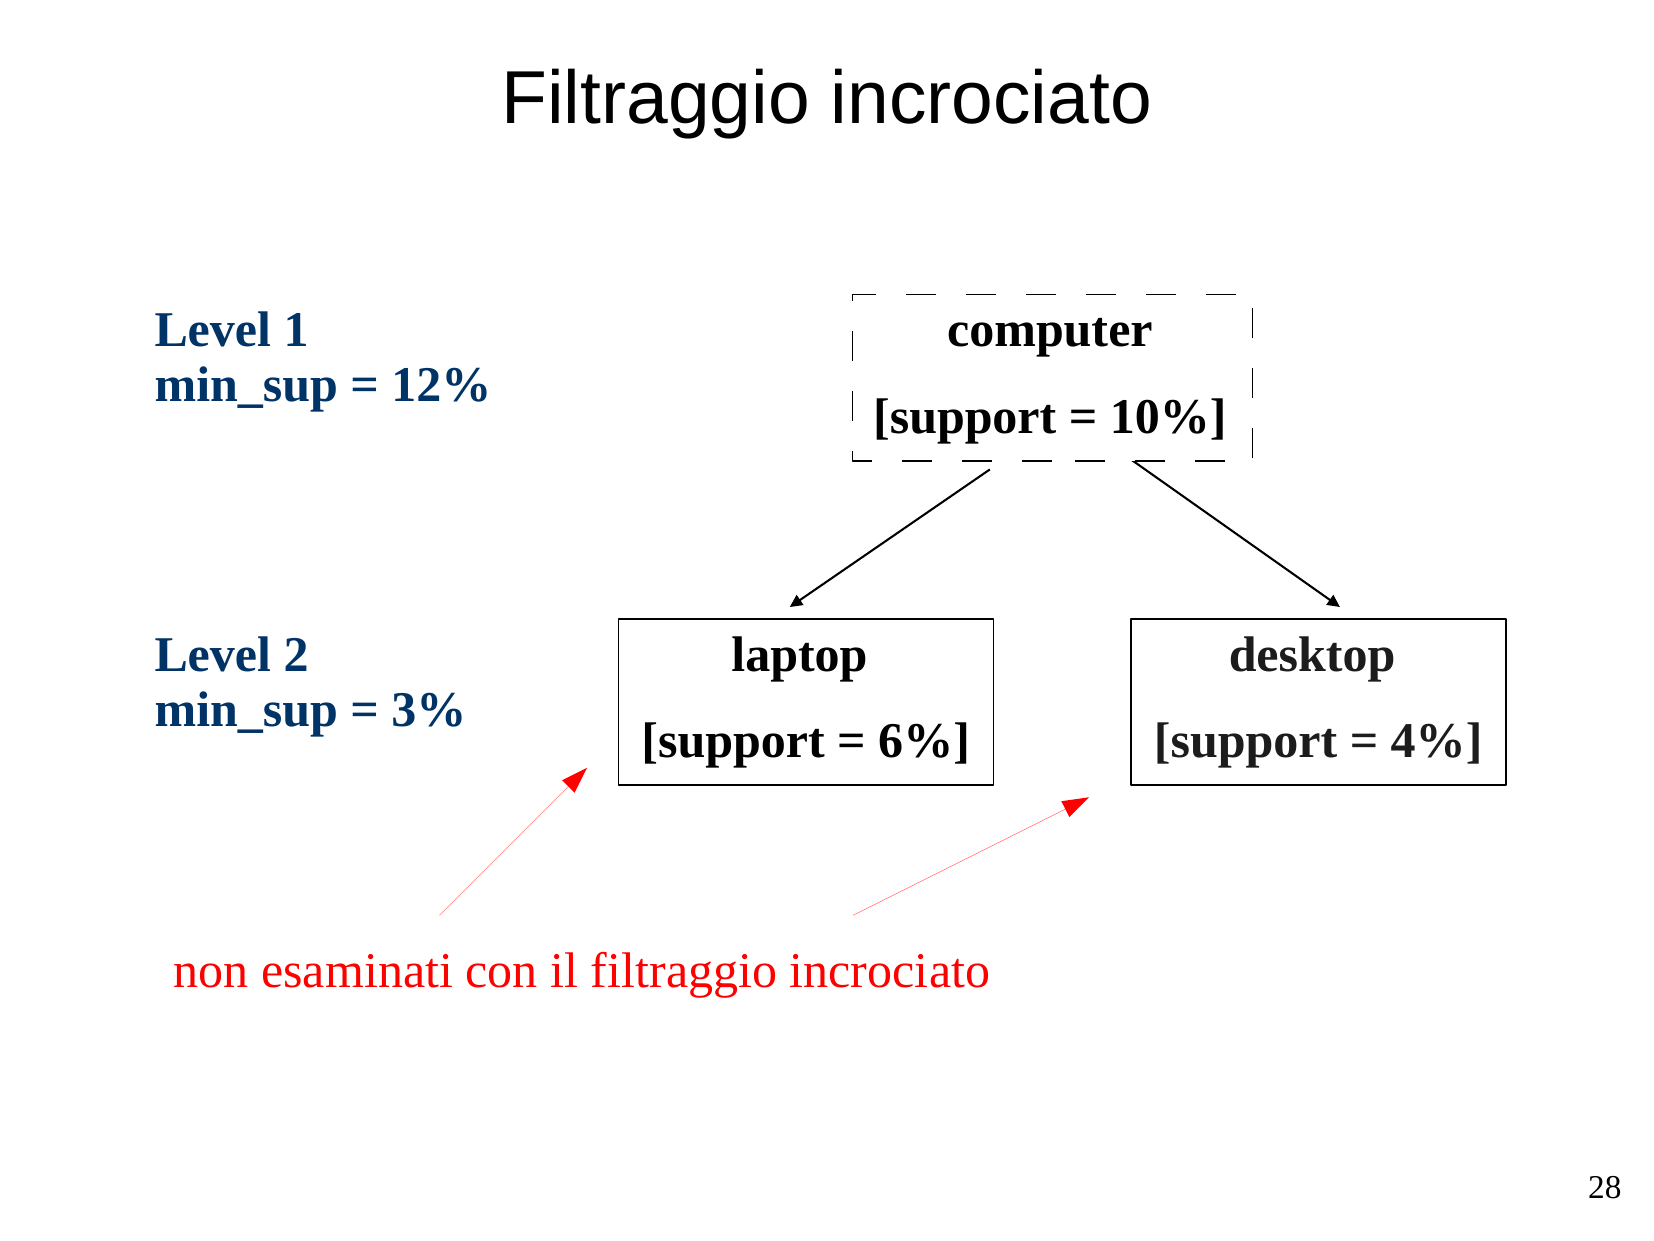

# Filtraggio incrociato
Level 1
min_sup = 12%
computer
[support = 10%]
laptop
[support = 6%]
desktop
[support = 4%]
Level 2
min_sup = 3%
non esaminati con il filtraggio incrociato